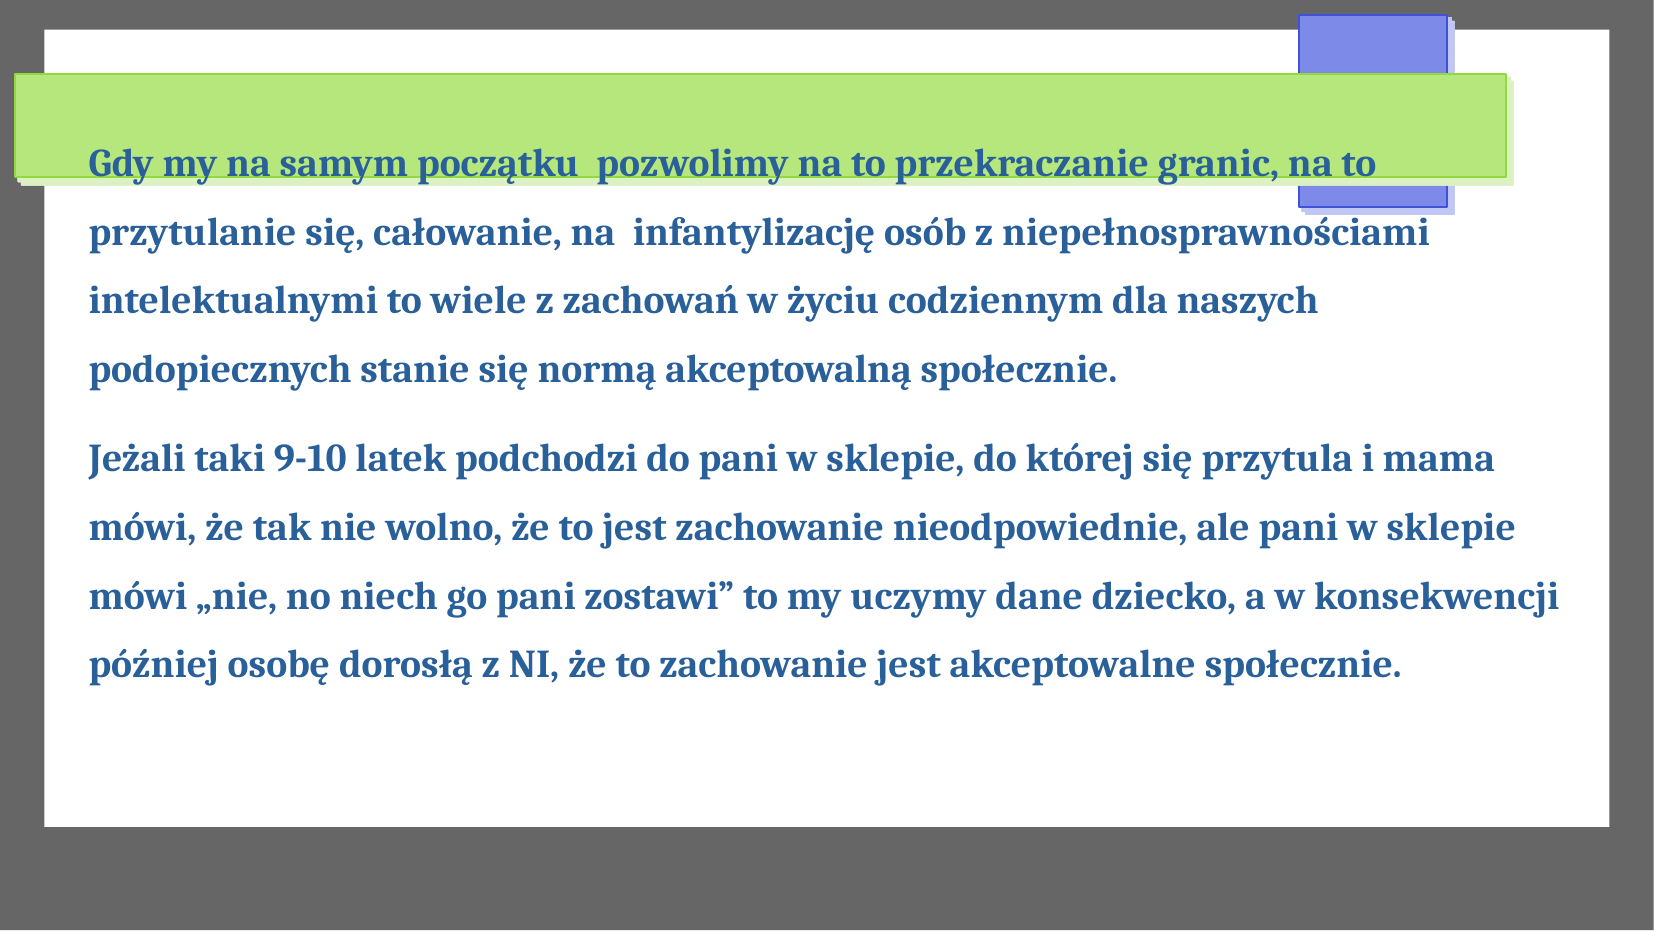

# Gdy my na samym początku pozwolimy na to przekraczanie granic, na to przytulanie się, całowanie, na infantylizację osób z niepełnosprawnościami intelektualnymi to wiele z zachowań w życiu codziennym dla naszych podopiecznych stanie się normą akceptowalną społecznie.
Jeżali taki 9-10 latek podchodzi do pani w sklepie, do której się przytula i mama mówi, że tak nie wolno, że to jest zachowanie nieodpowiednie, ale pani w sklepie mówi „nie, no niech go pani zostawi” to my uczymy dane dziecko, a w konsekwencji później osobę dorosłą z NI, że to zachowanie jest akceptowalne społecznie.